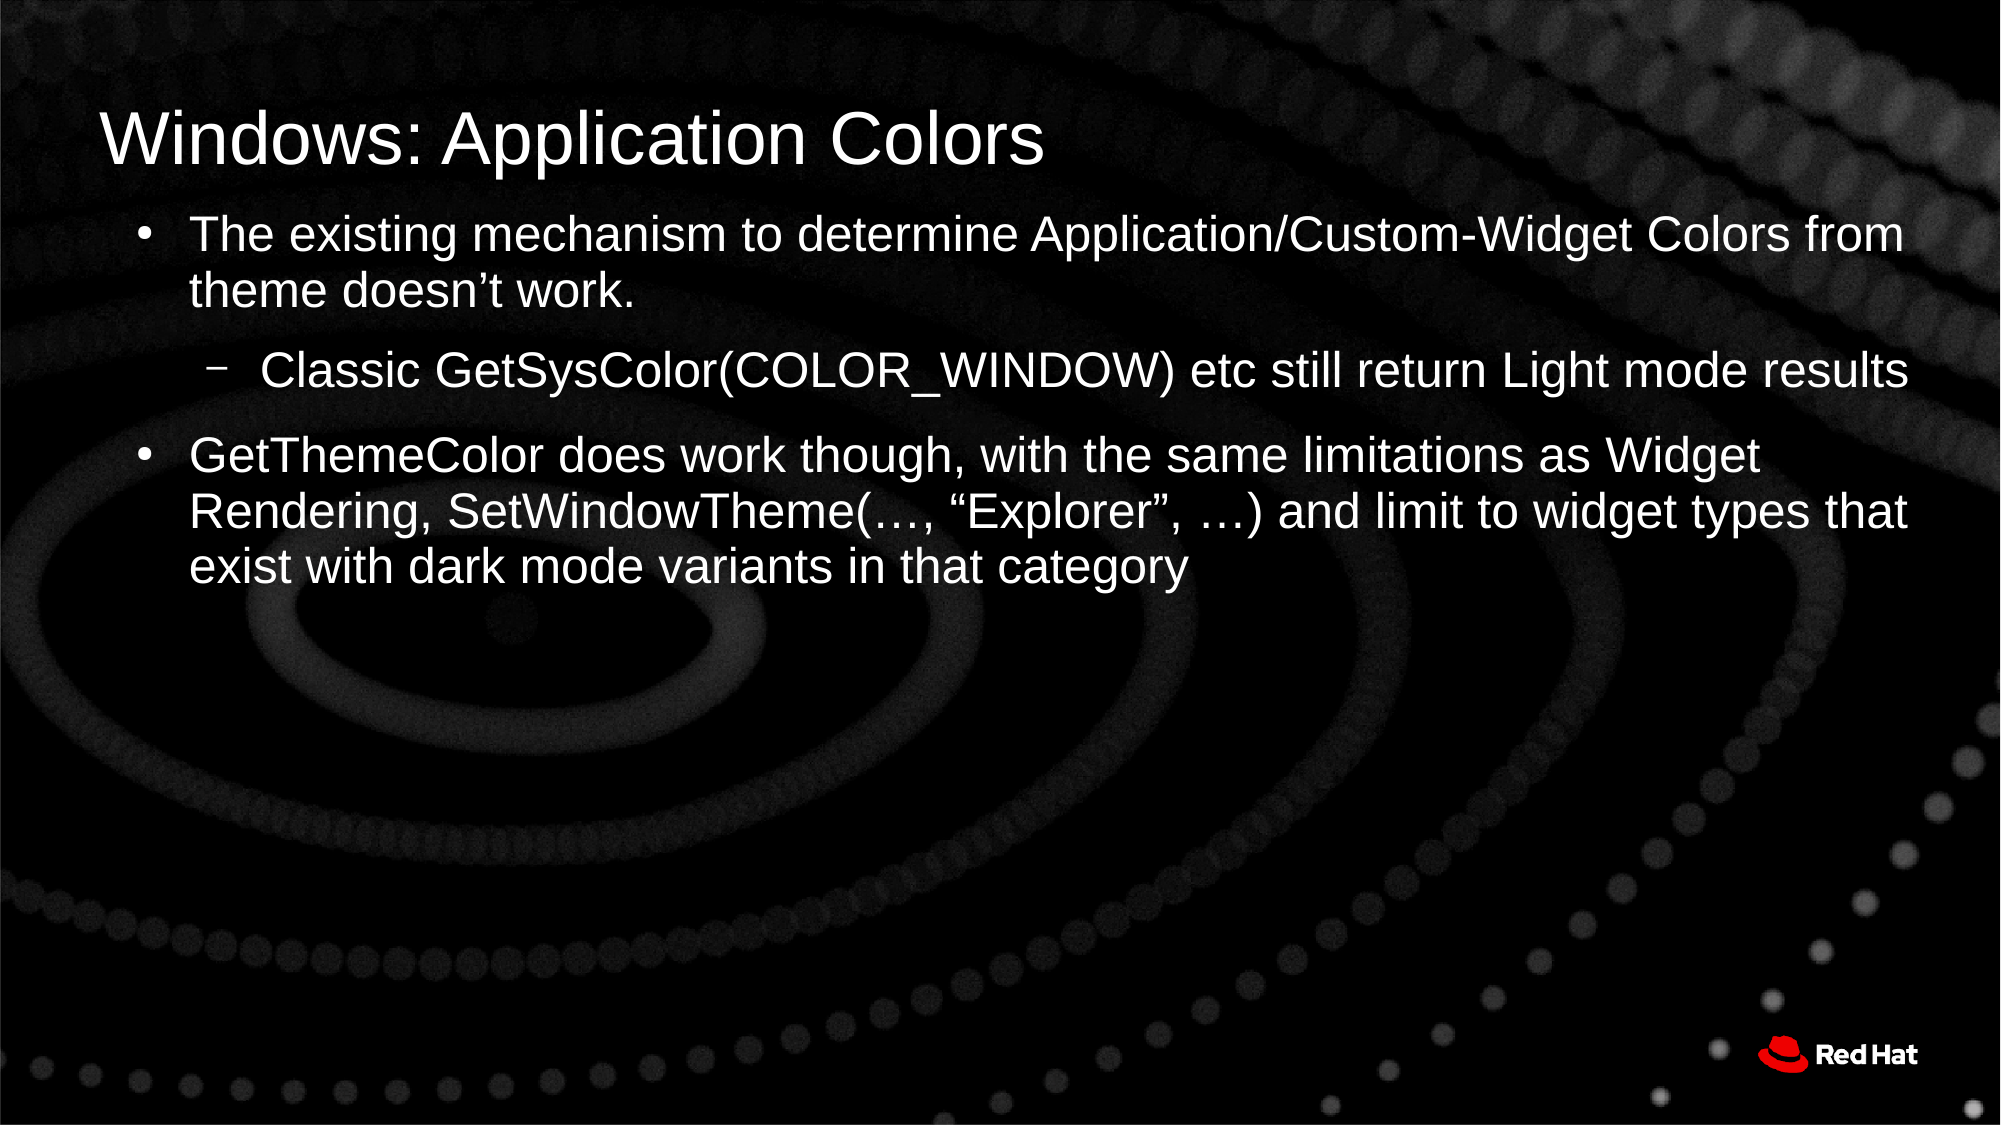

# Windows: Application Colors
The existing mechanism to determine Application/Custom-Widget Colors from theme doesn’t work.
Classic GetSysColor(COLOR_WINDOW) etc still return Light mode results
GetThemeColor does work though, with the same limitations as Widget Rendering, SetWindowTheme(…, “Explorer”, …) and limit to widget types that exist with dark mode variants in that category